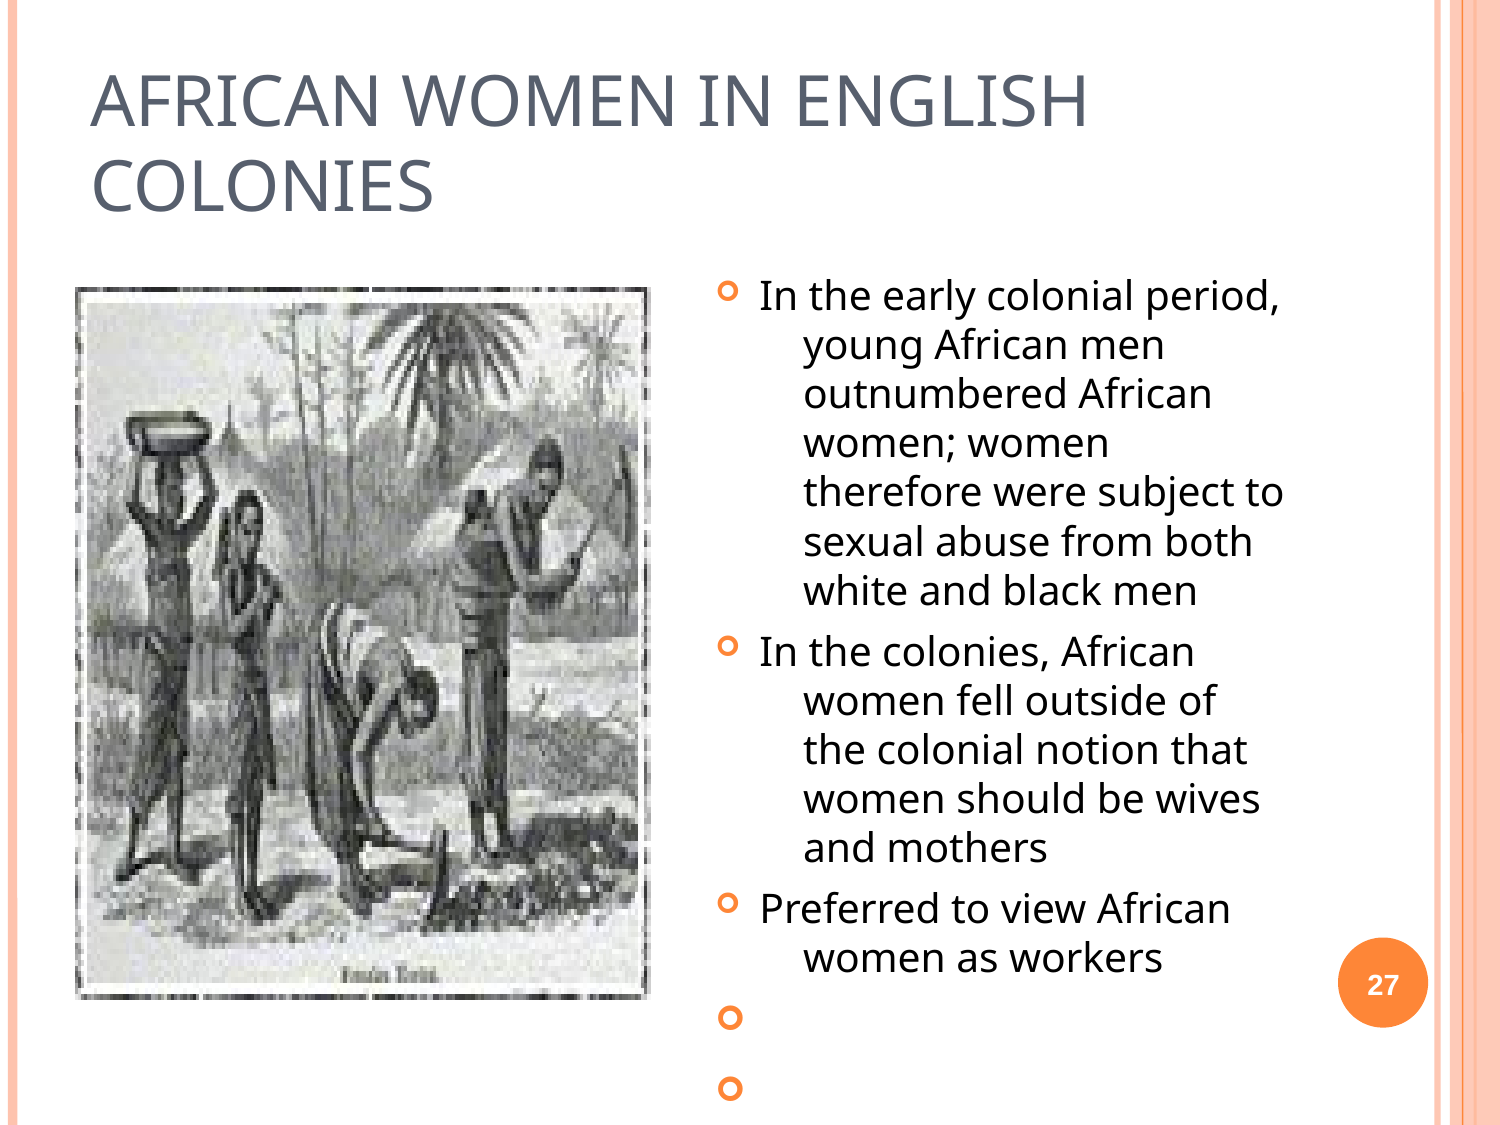

# African Women in English Colonies
In the early colonial period, young African men outnumbered African women; women therefore were subject to sexual abuse from both white and black men
In the colonies, African women fell outside of the colonial notion that women should be wives and mothers
Preferred to view African women as workers